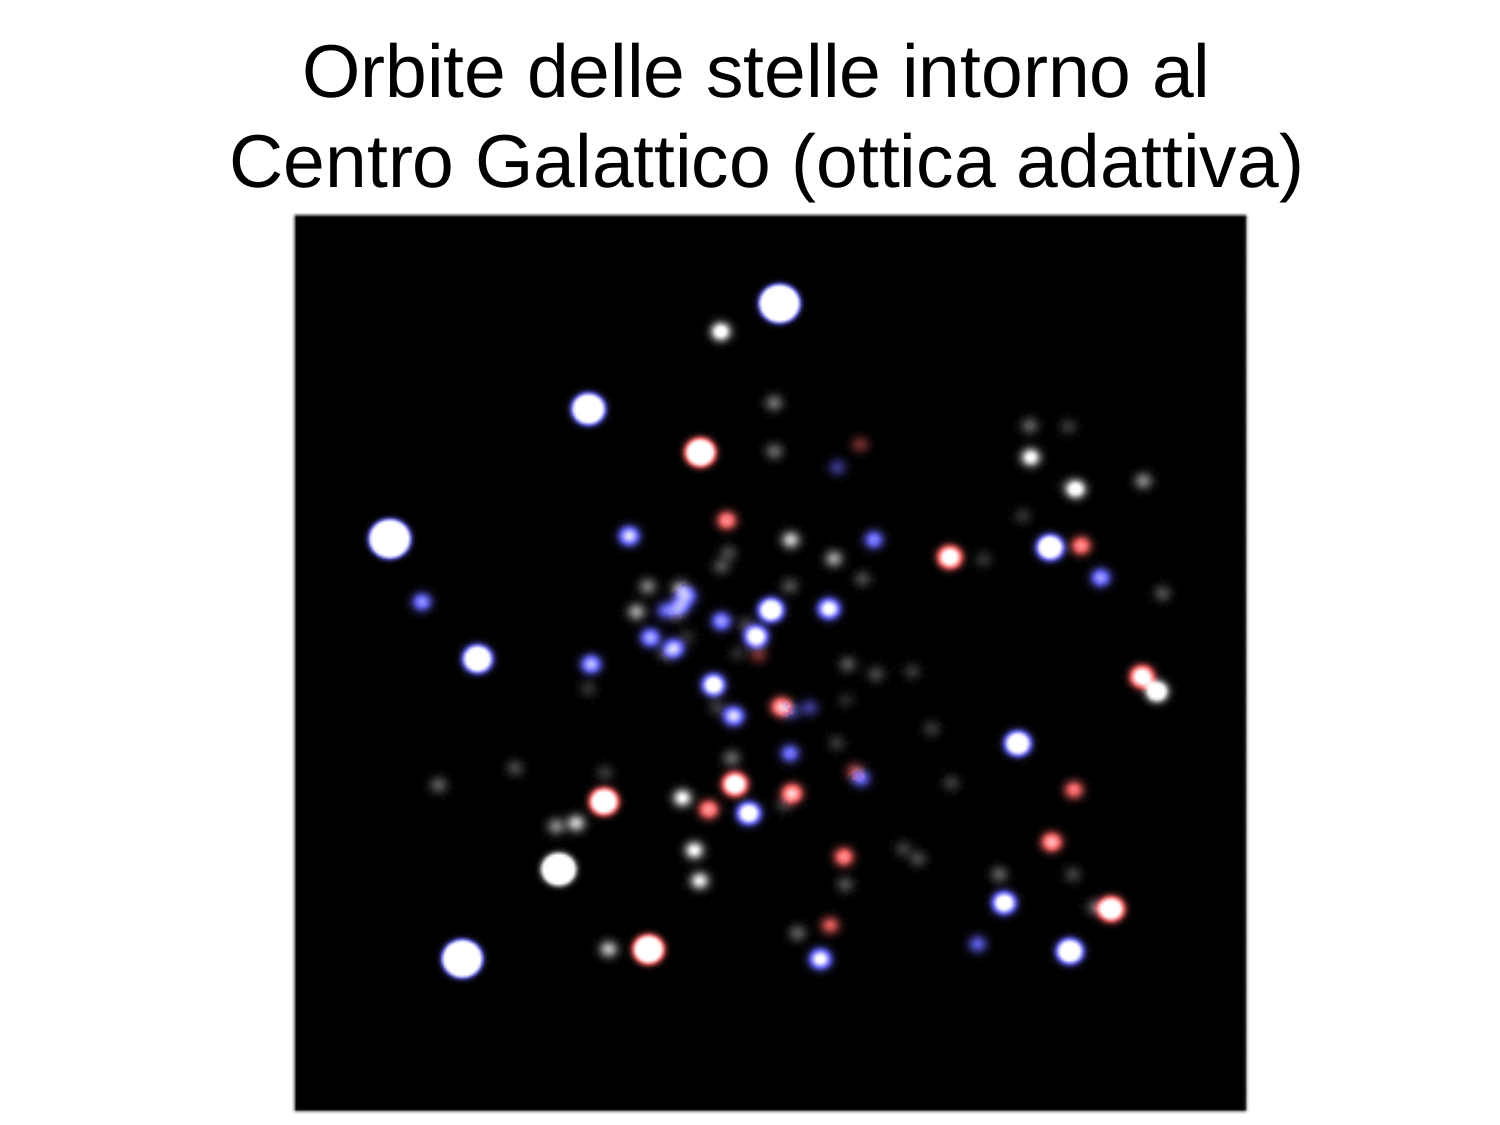

Orbite delle stelle intorno al
Centro Galattico (ottica adattiva)